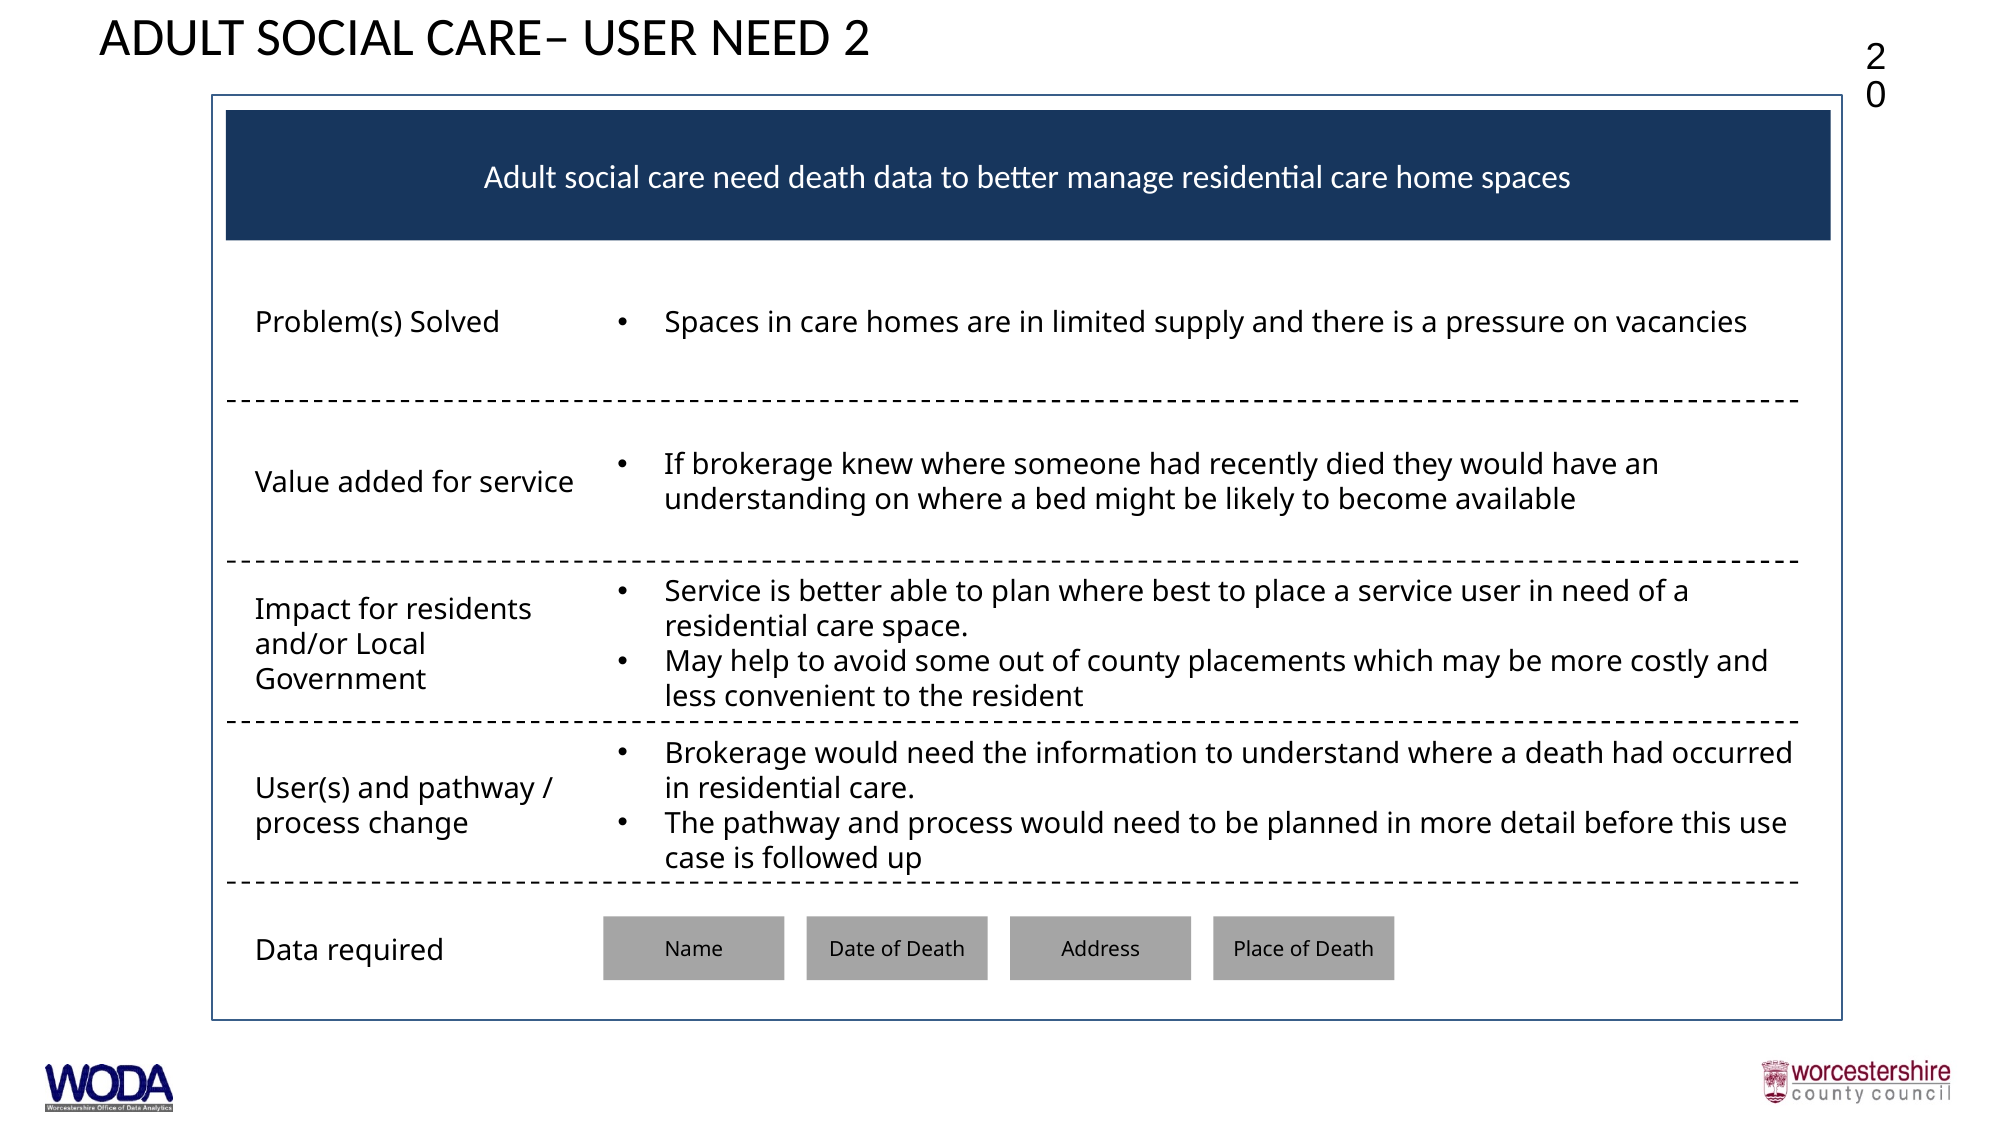

# ADULT SOCIAL CARE– USER NEED 2
Adult social care need death data to better manage residential care home spaces
Problem(s) Solved
Spaces in care homes are in limited supply and there is a pressure on vacancies
If brokerage knew where someone had recently died they would have an understanding on where a bed might be likely to become available
Value added for service
Impact for residents and/or Local Government
Service is better able to plan where best to place a service user in need of a residential care space.
May help to avoid some out of county placements which may be more costly and less convenient to the resident
User(s) and pathway / process change
Brokerage would need the information to understand where a death had occurred in residential care.
The pathway and process would need to be planned in more detail before this use case is followed up
Data required
Name
Date of Death
Address
Place of Death